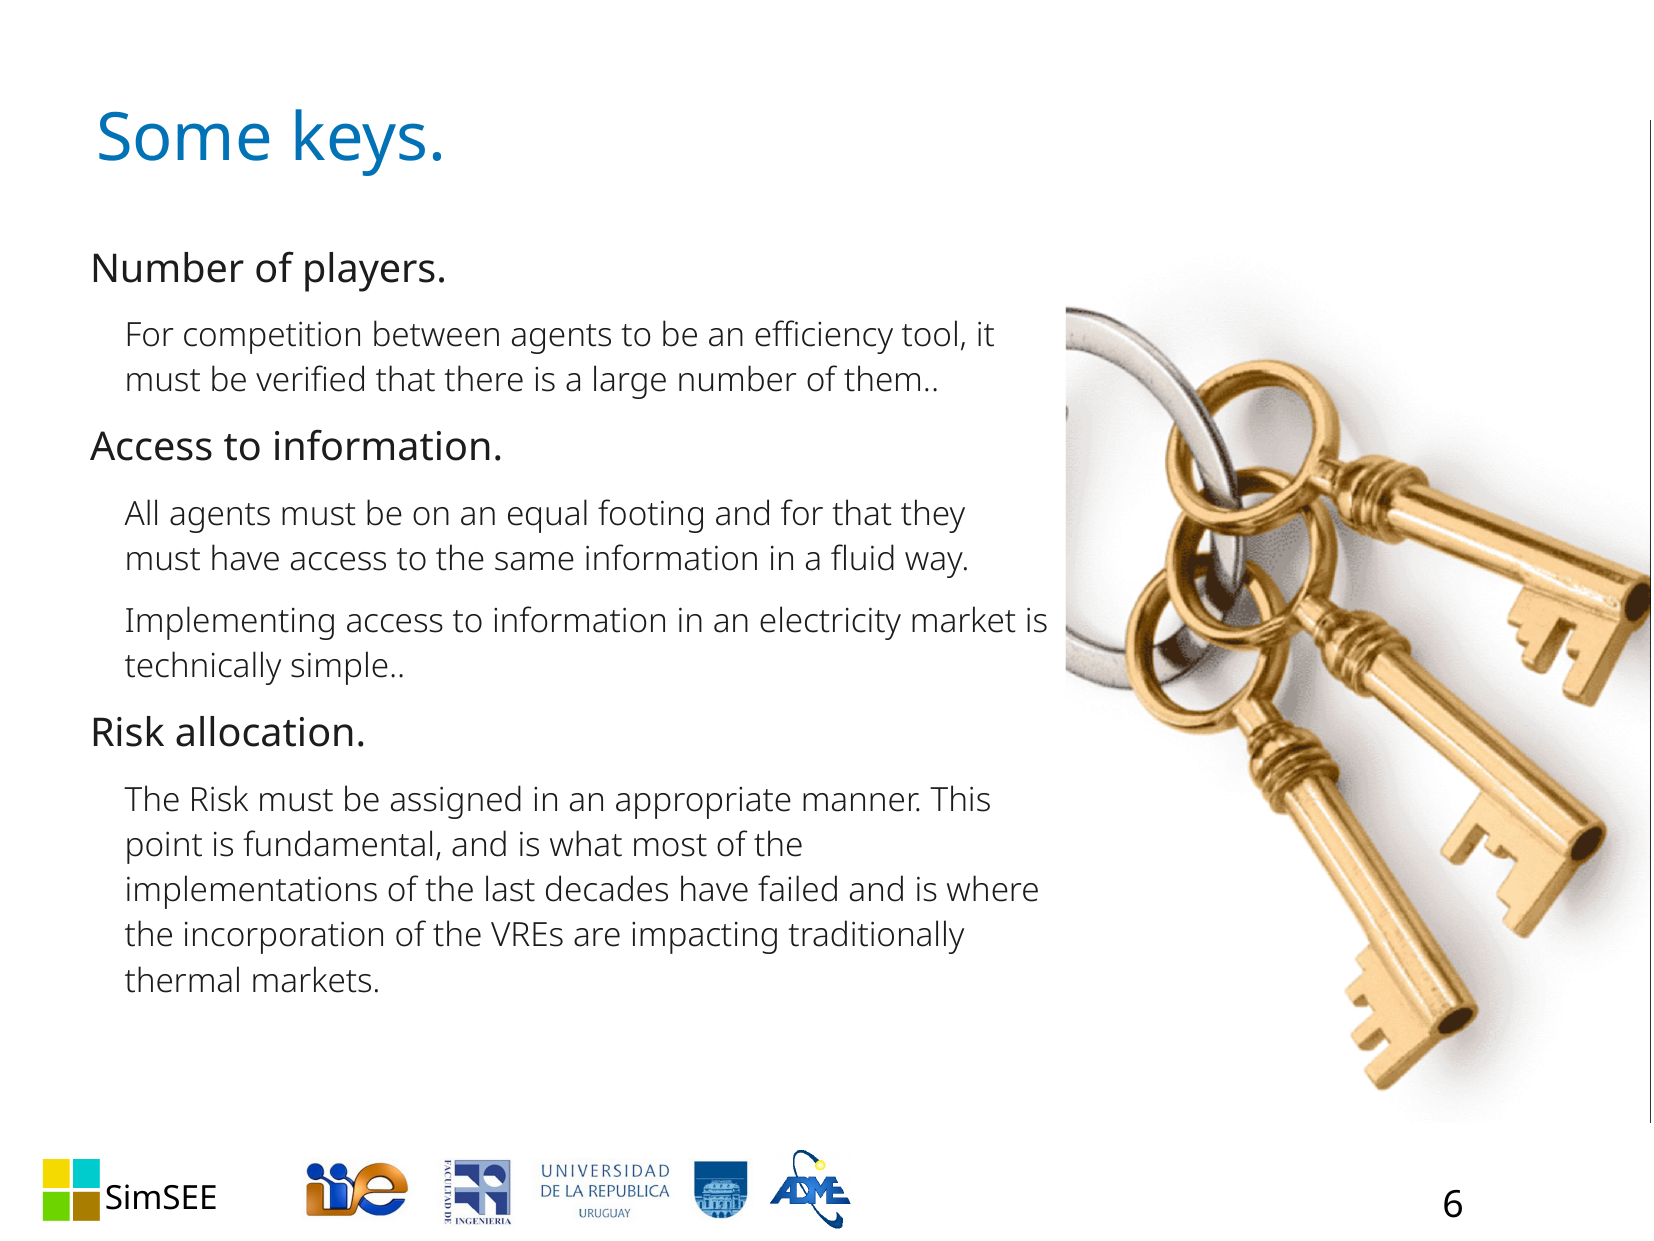

# Some keys.
Number of players.
For competition between agents to be an efficiency tool, it must be verified that there is a large number of them..
Access to information.
All agents must be on an equal footing and for that they must have access to the same information in a fluid way.
Implementing access to information in an electricity market is technically simple..
Risk allocation.
The Risk must be assigned in an appropriate manner. This point is fundamental, and is what most of the implementations of the last decades have failed and is where the incorporation of the VREs are impacting traditionally thermal markets.